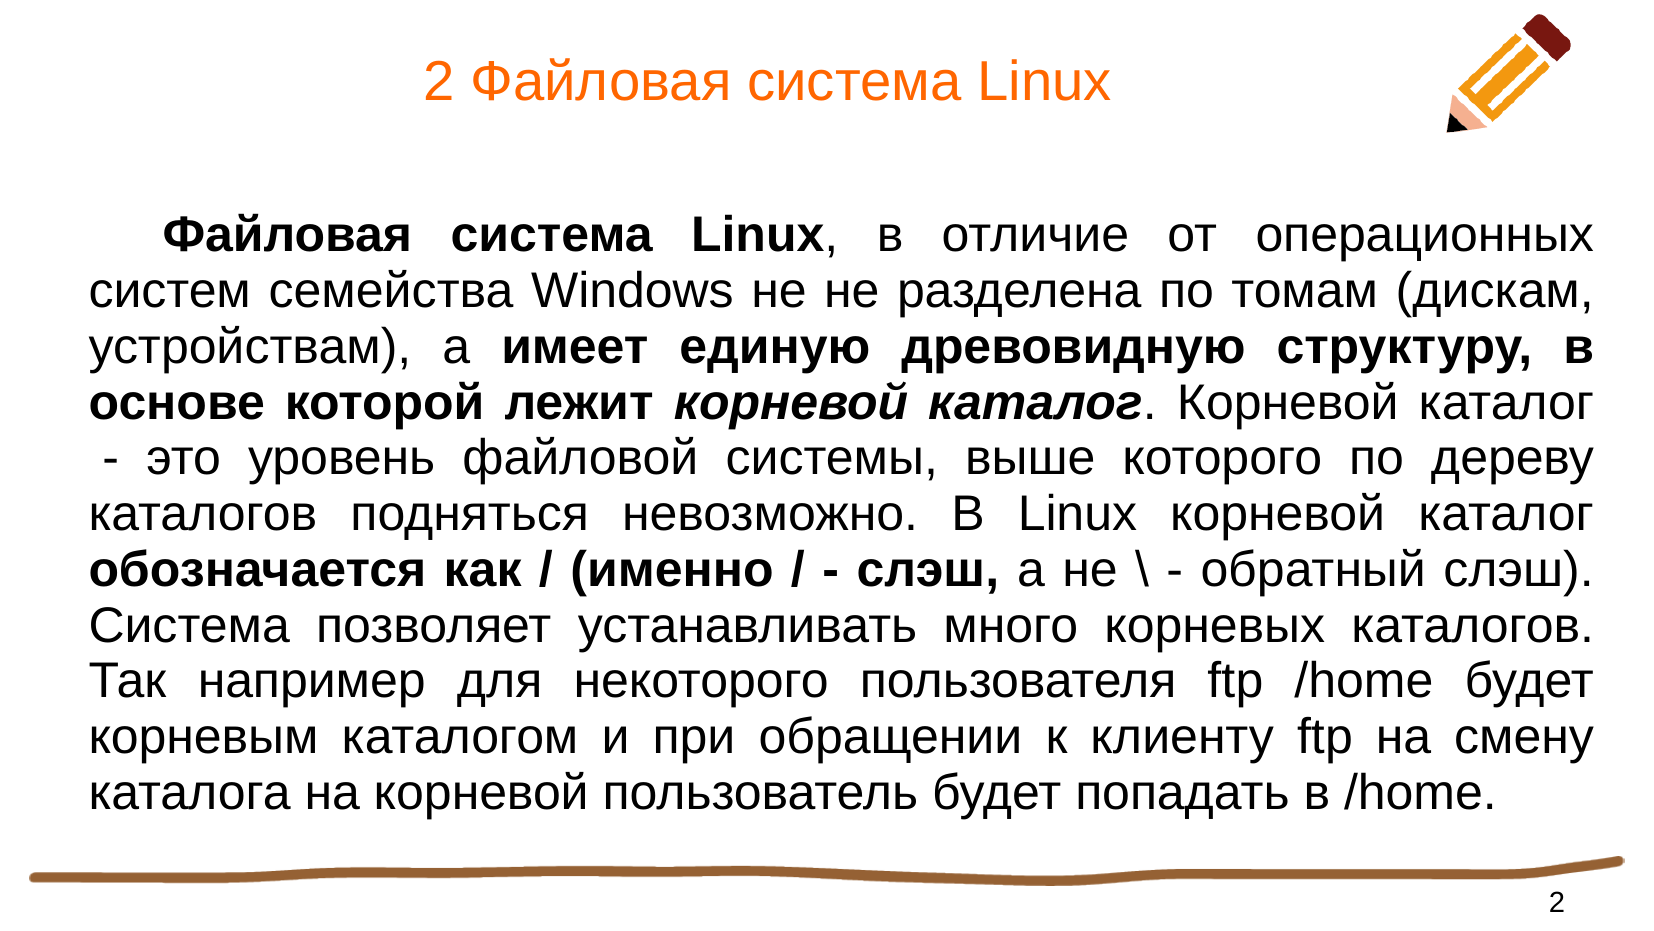

# 2 Файловая система Linux
Файловая система Linux, в отличие от операционных систем семейства Windows не не разделена по томам (дискам, устройствам), а имеет единую древовидную структуру, в основе которой лежит корневой каталог. Корневой каталог  - это уровень файловой системы, выше которого по дереву каталогов подняться невозможно. В Linux корневой каталог обозначается как / (именно / - слэш, а не \ - обратный слэш). Система позволяет устанавливать много корневых каталогов. Так например для некоторого пользователя ftp /home будет корневым каталогом и при обращении к клиенту ftp на смену каталога на корневой пользователь будет попадать в /home.
2